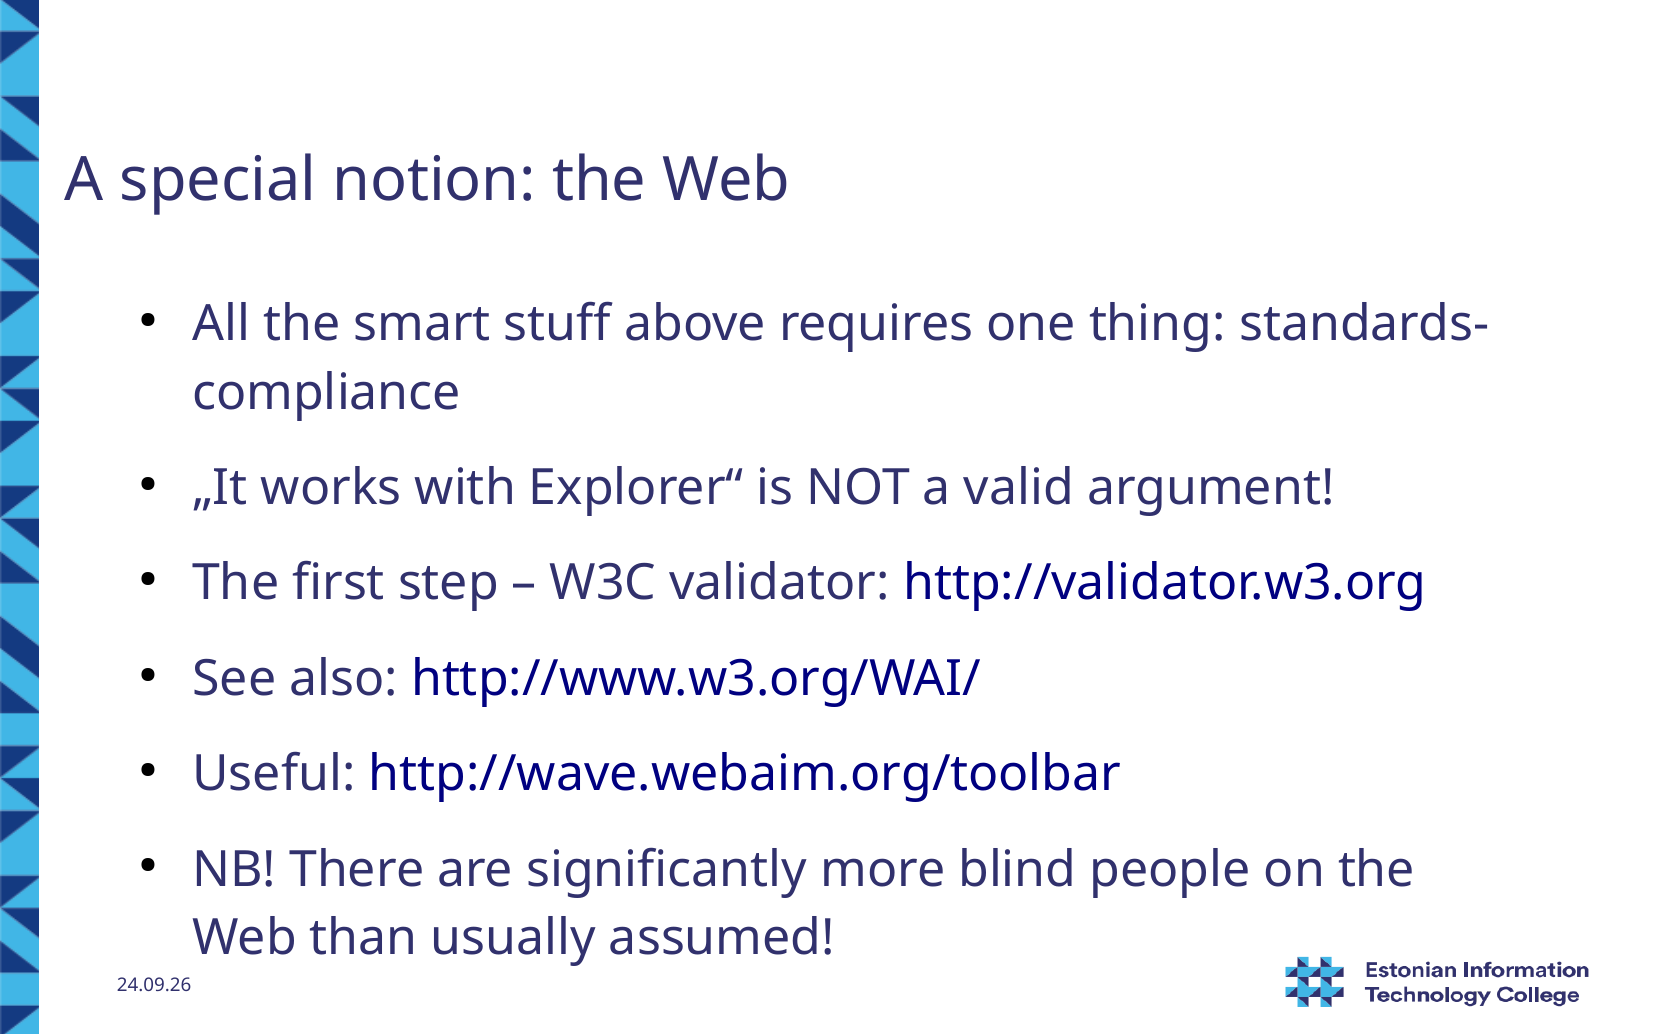

# A special notion: the Web
All the smart stuff above requires one thing: standards-compliance
„It works with Explorer“ is NOT a valid argument!
The first step – W3C validator: http://validator.w3.org
See also: http://www.w3.org/WAI/
Useful: http://wave.webaim.org/toolbar
NB! There are significantly more blind people on the Web than usually assumed!